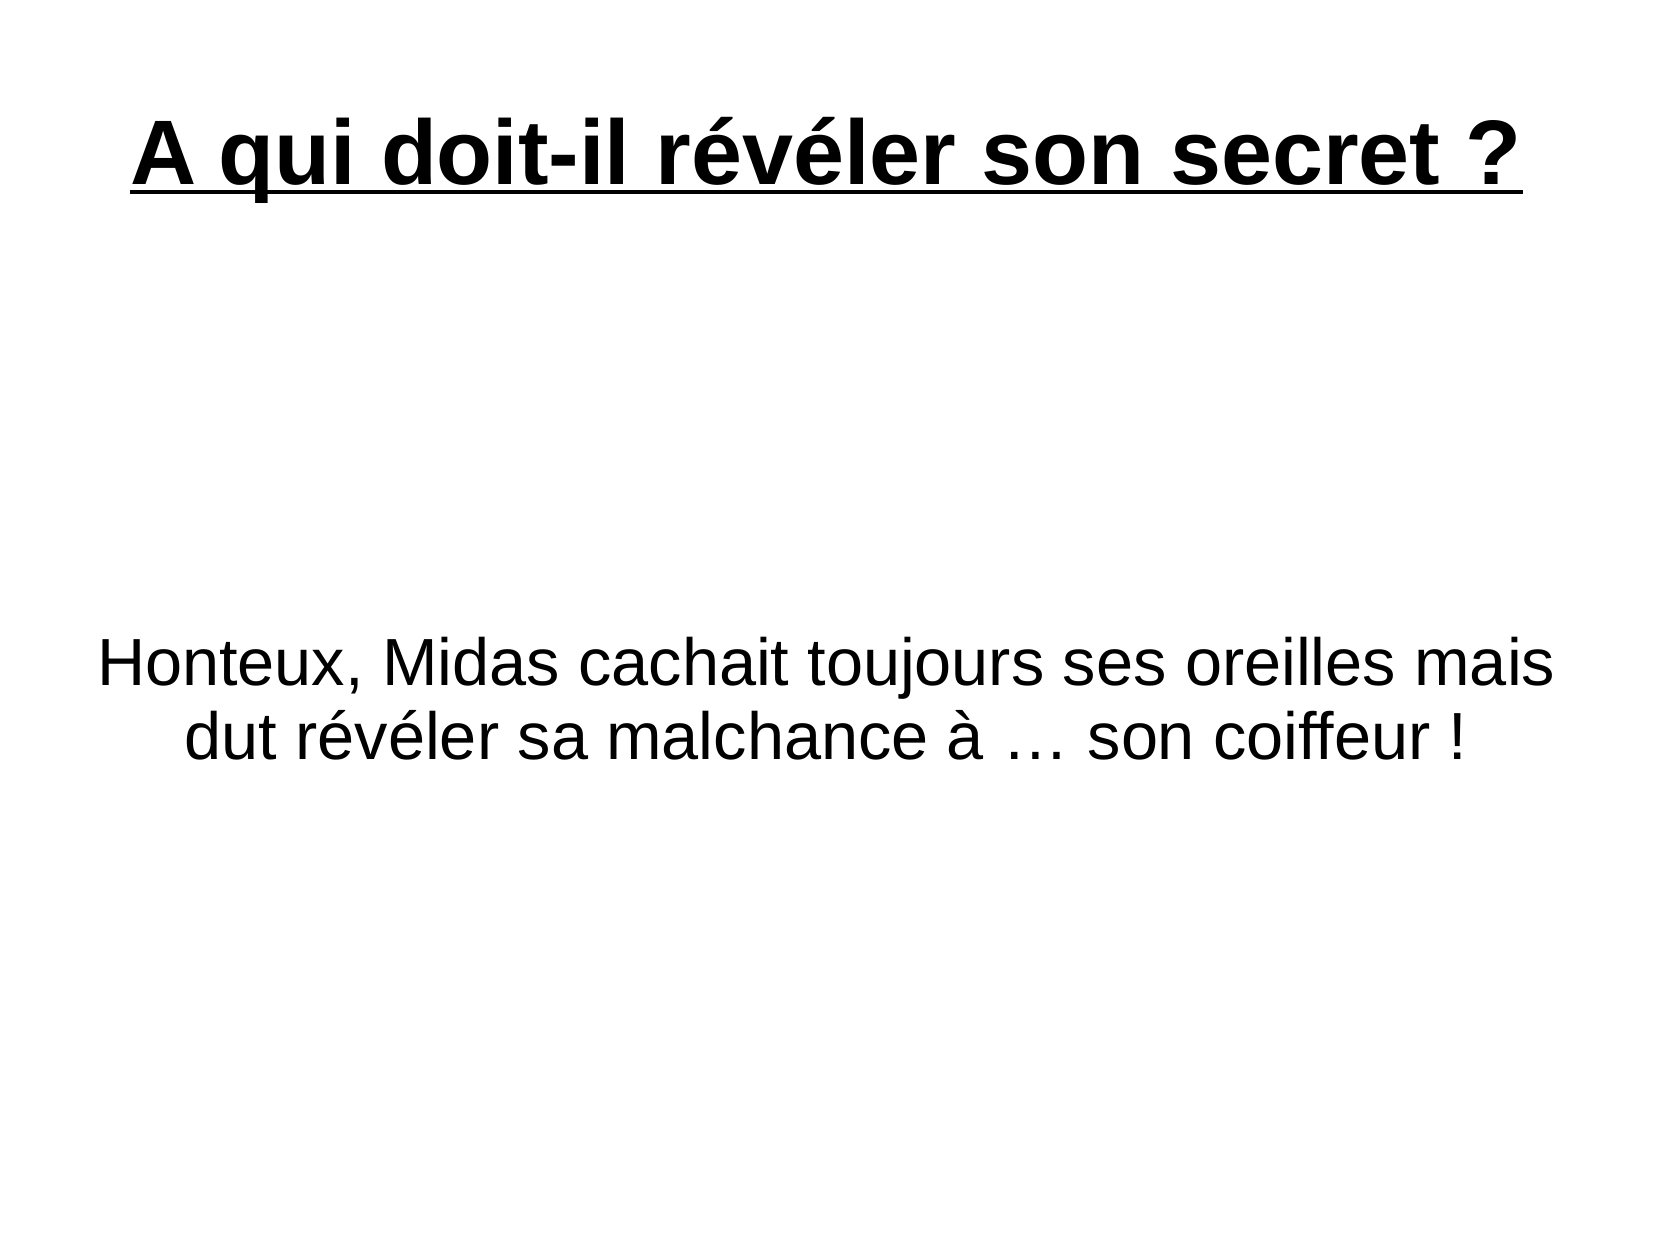

# A qui doit-il révéler son secret ?
Honteux, Midas cachait toujours ses oreilles mais dut révéler sa malchance à … son coiffeur !